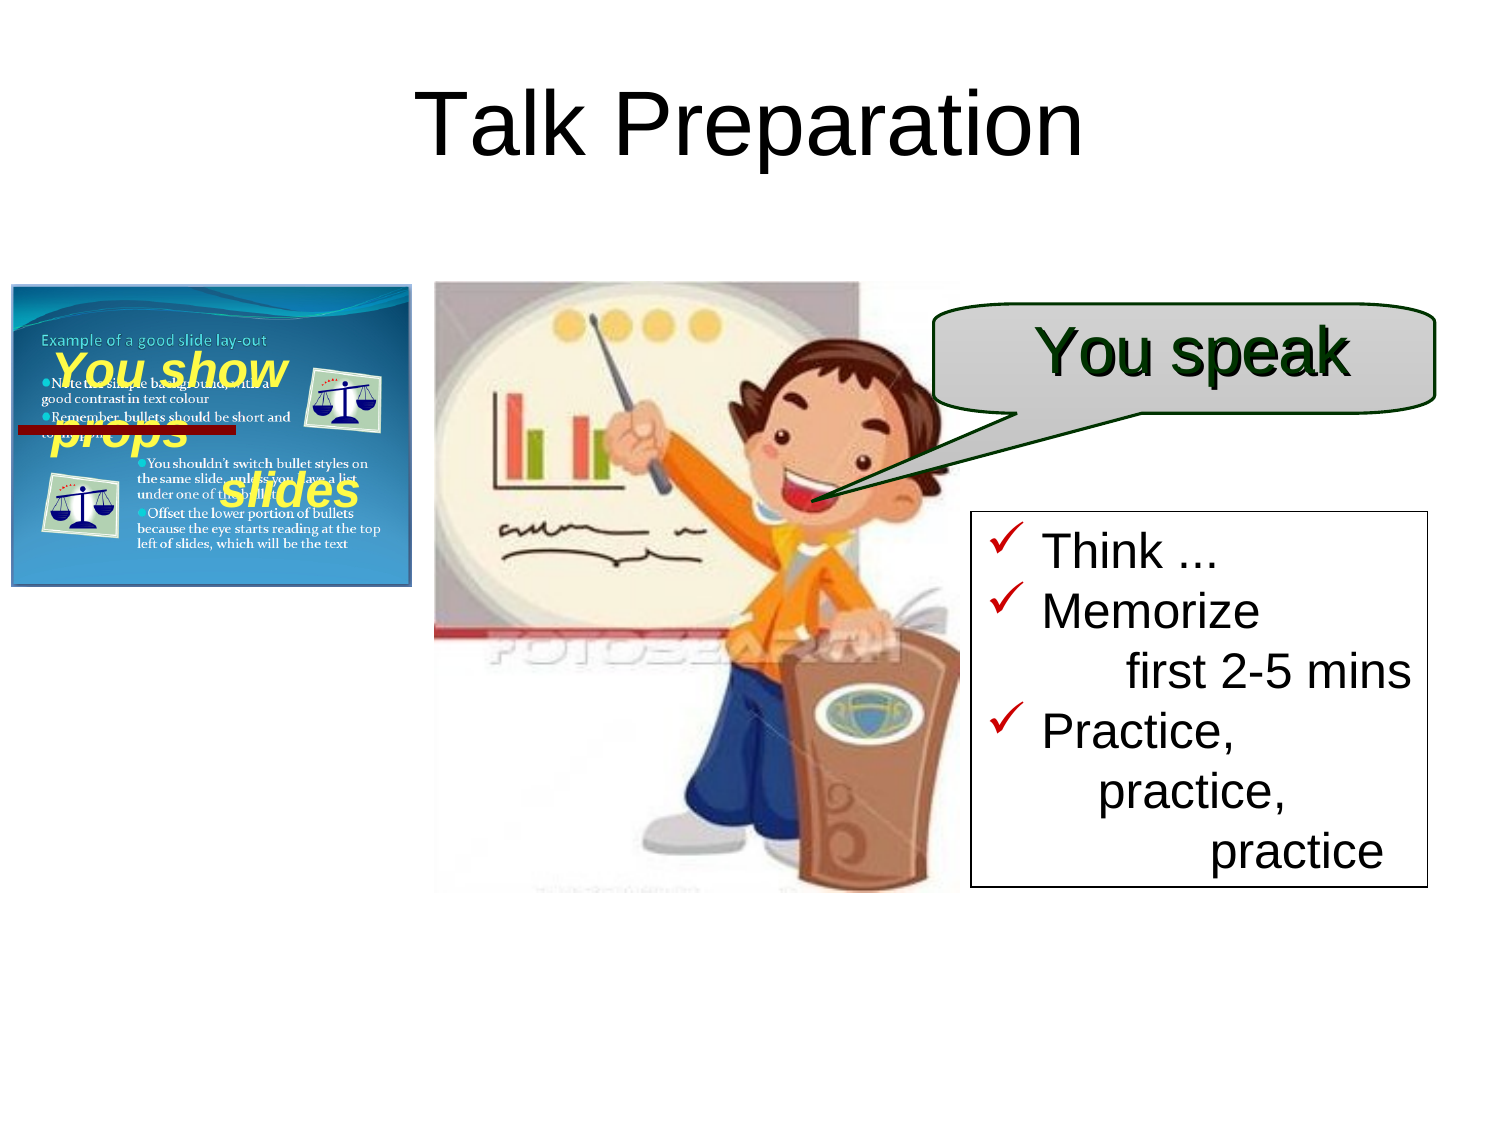

# Talk Preparation
You show
props
 slides
You speak
 Think ...
 Memorize
 first 2-5 mins
 Practice,
 practice,
 practice